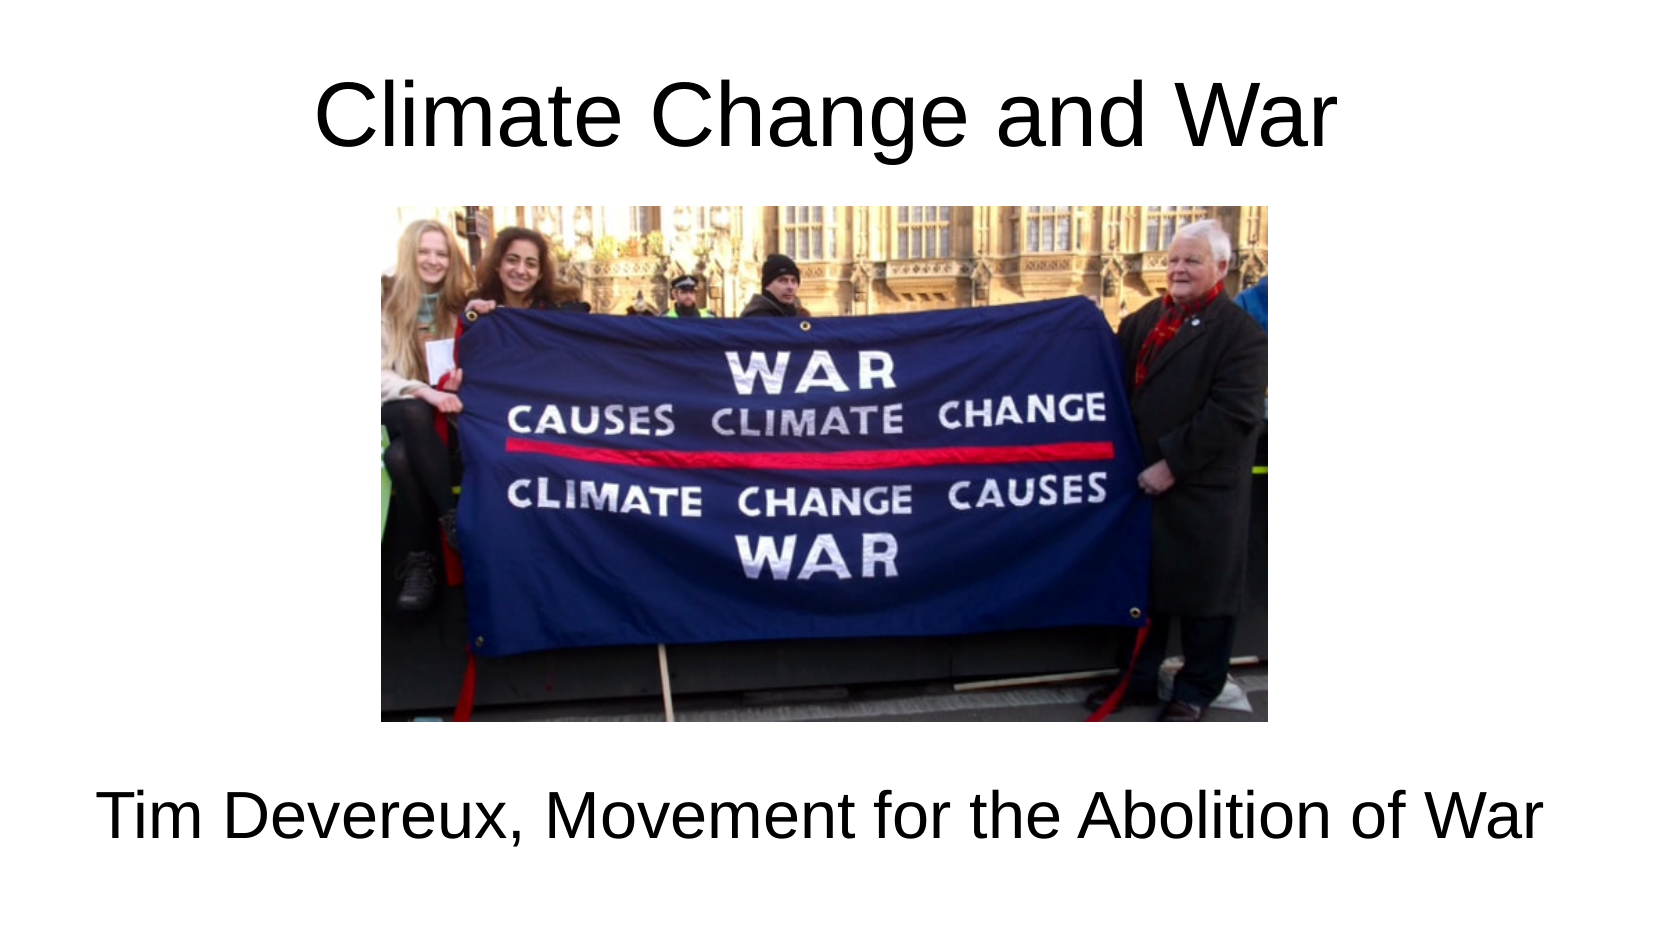

# Climate Change and War
Tim Devereux, Movement for the Abolition of War